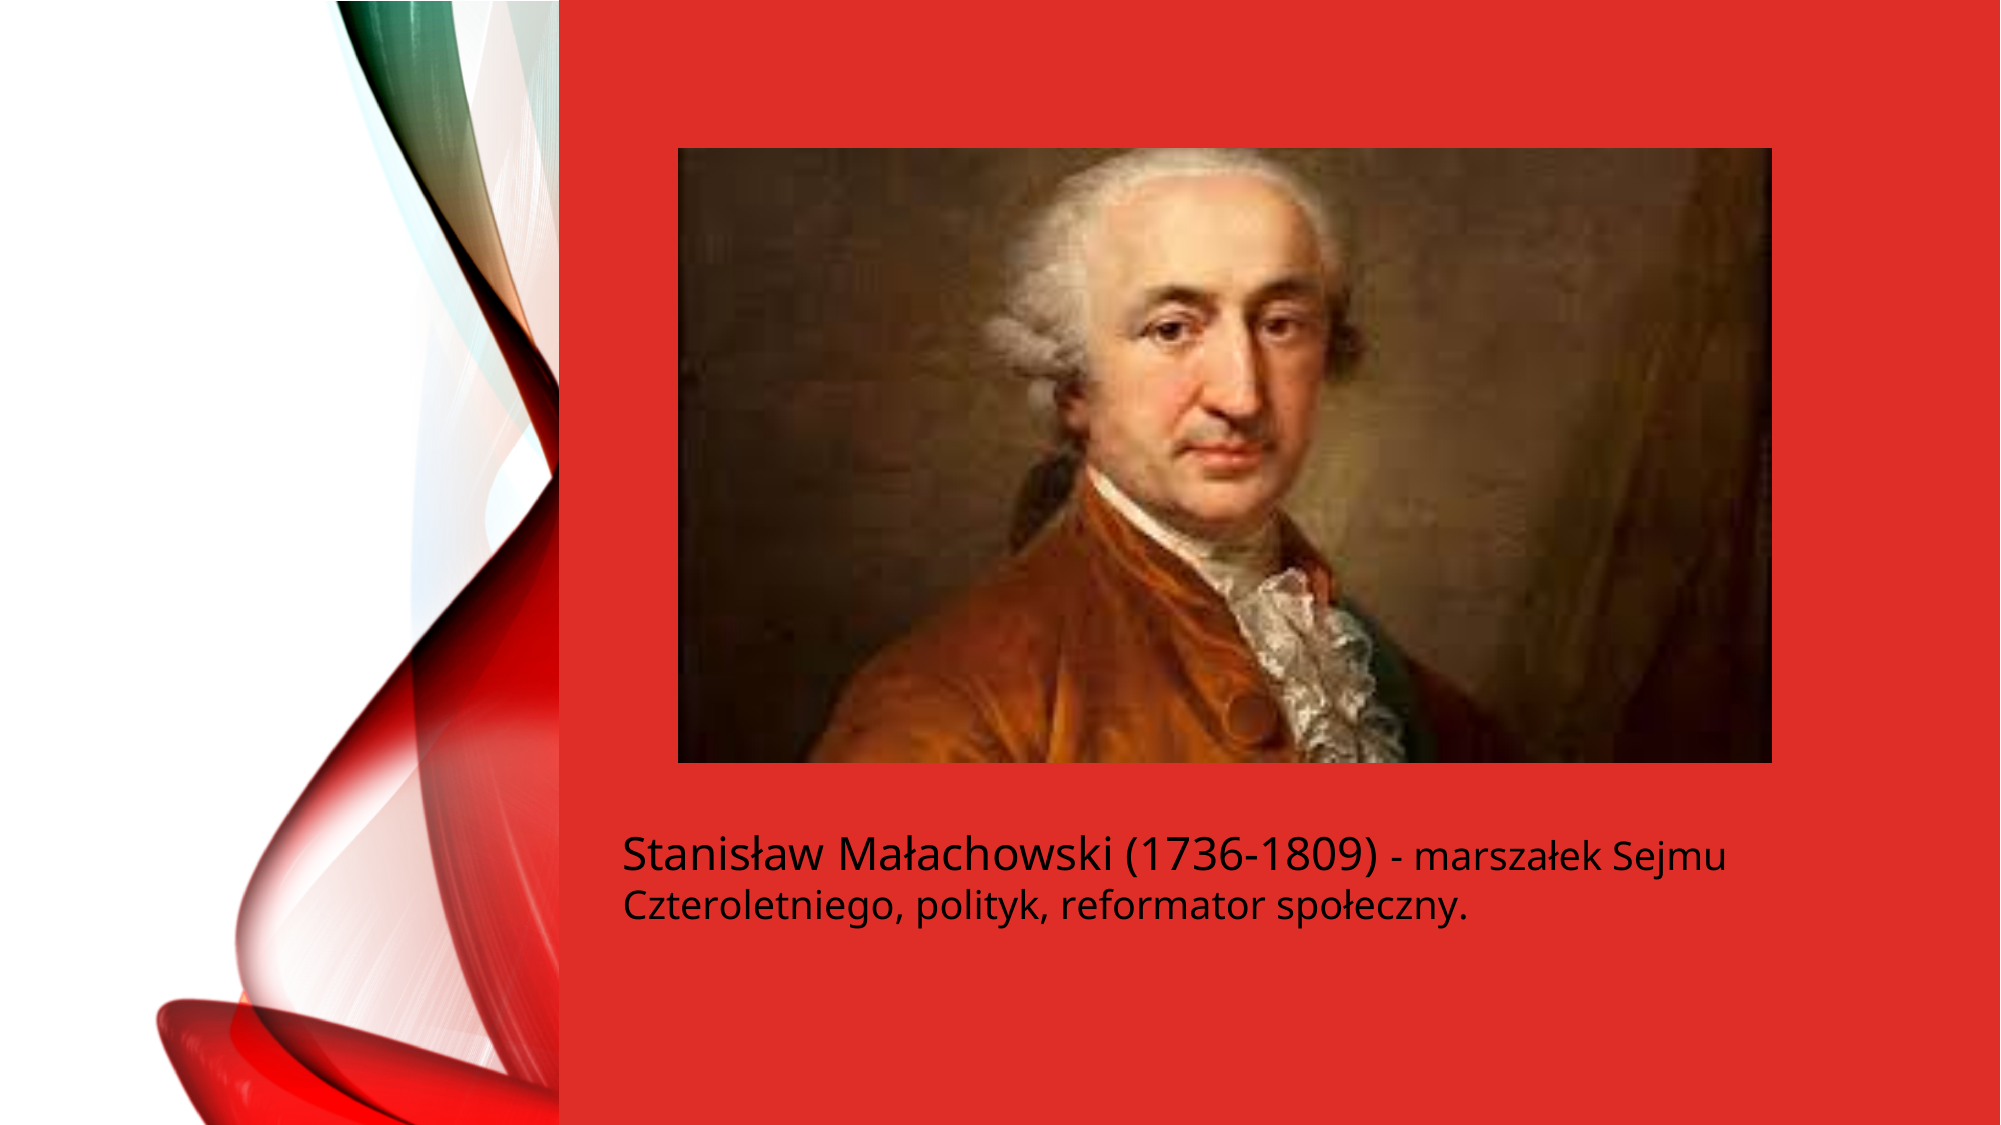

Stanisław Małachowski (1736-1809) - marszałek Sejmu Czteroletniego, polityk, reformator społeczny.